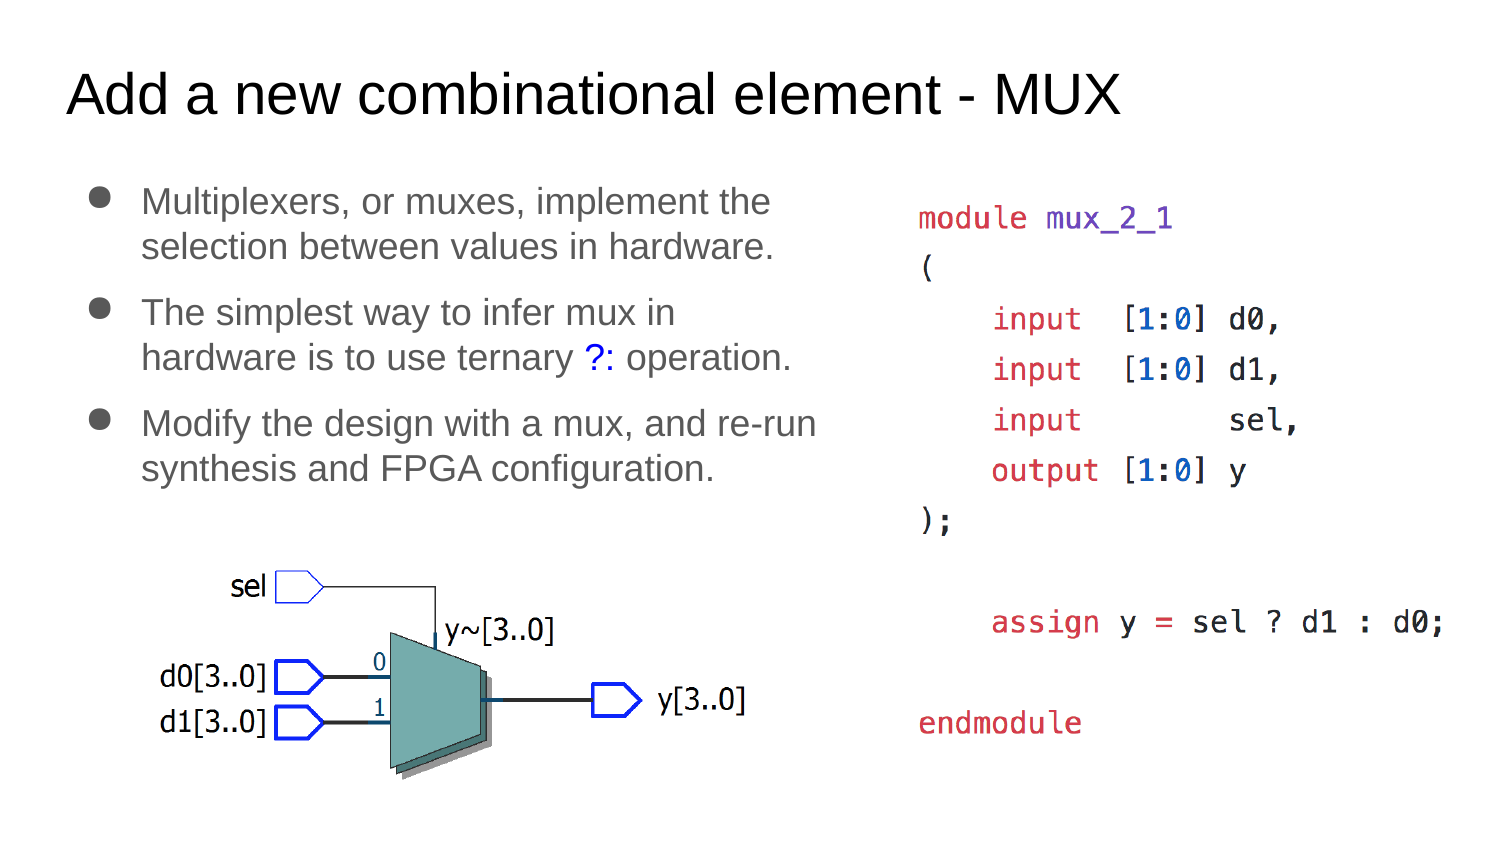

# Add a new combinational element - MUX
Multiplexers, or muxes, implement the selection between values in hardware.
The simplest way to infer mux in hardware is to use ternary ?: operation.
Modify the design with a mux, and re-run synthesis and FPGA configuration.